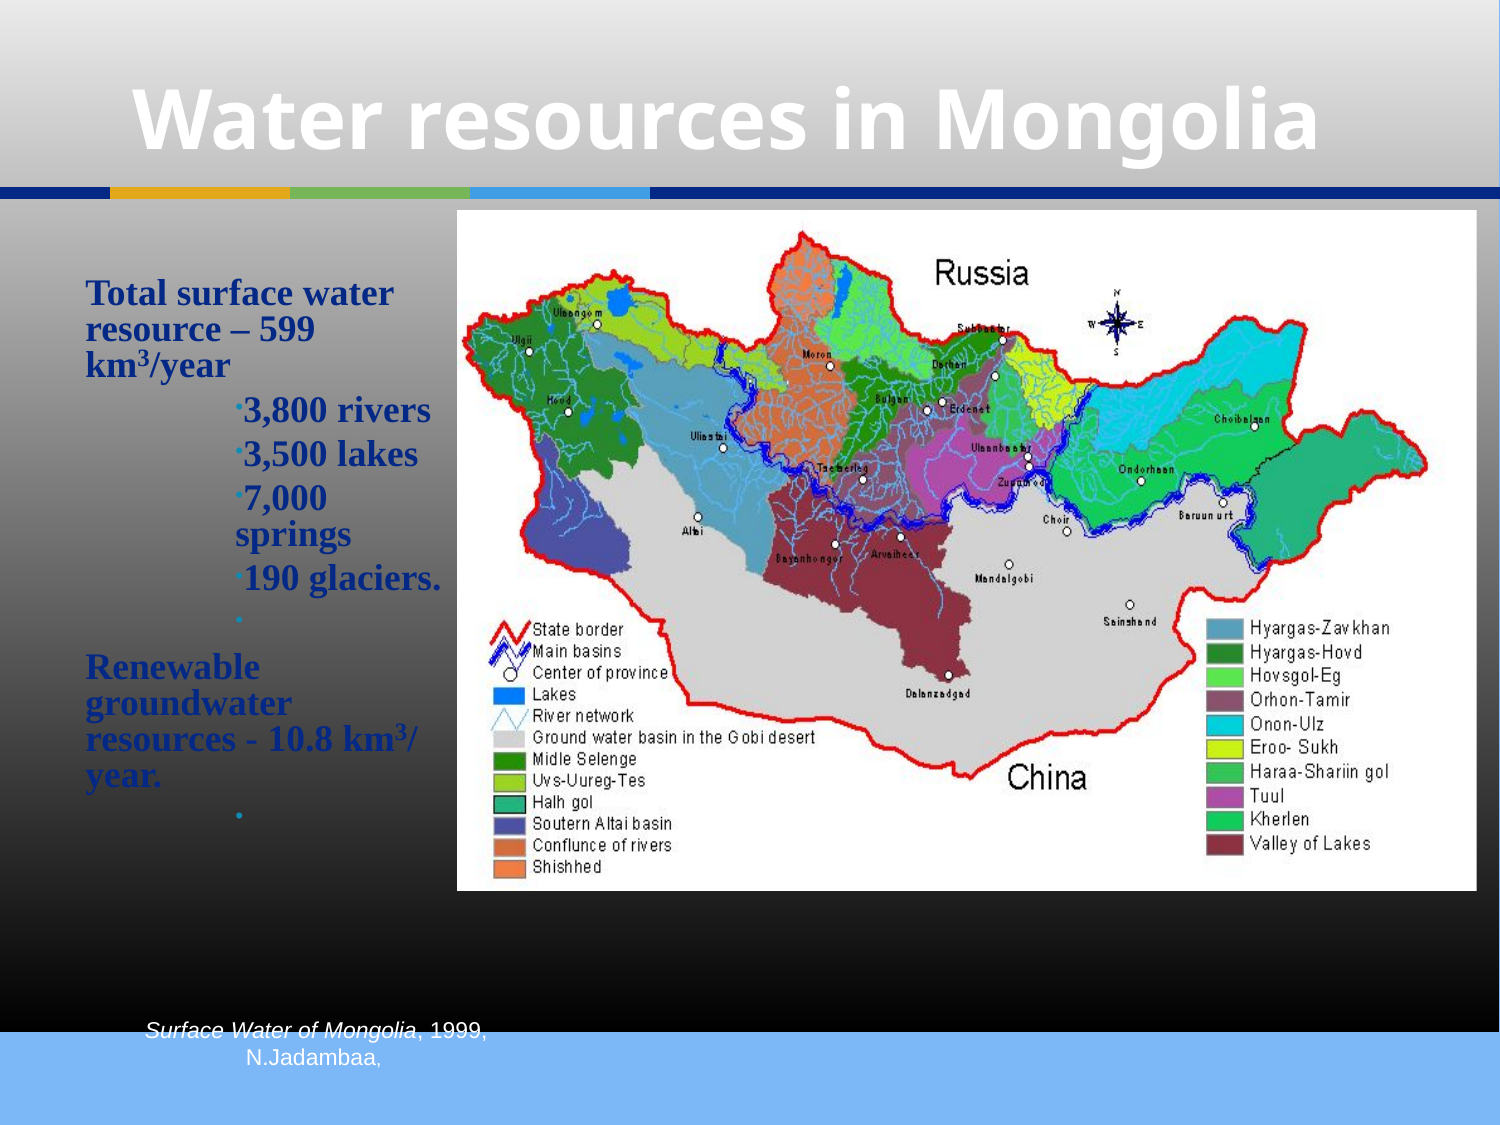

# Water resources in Mongolia
Total surface water resource – 599 km3/year
3,800 rivers
3,500 lakes
7,000 springs
190 glaciers.
Renewable groundwater resources - 10.8 km3/ year.
Surface Water of Mongolia, 1999, N.Jadambaa,